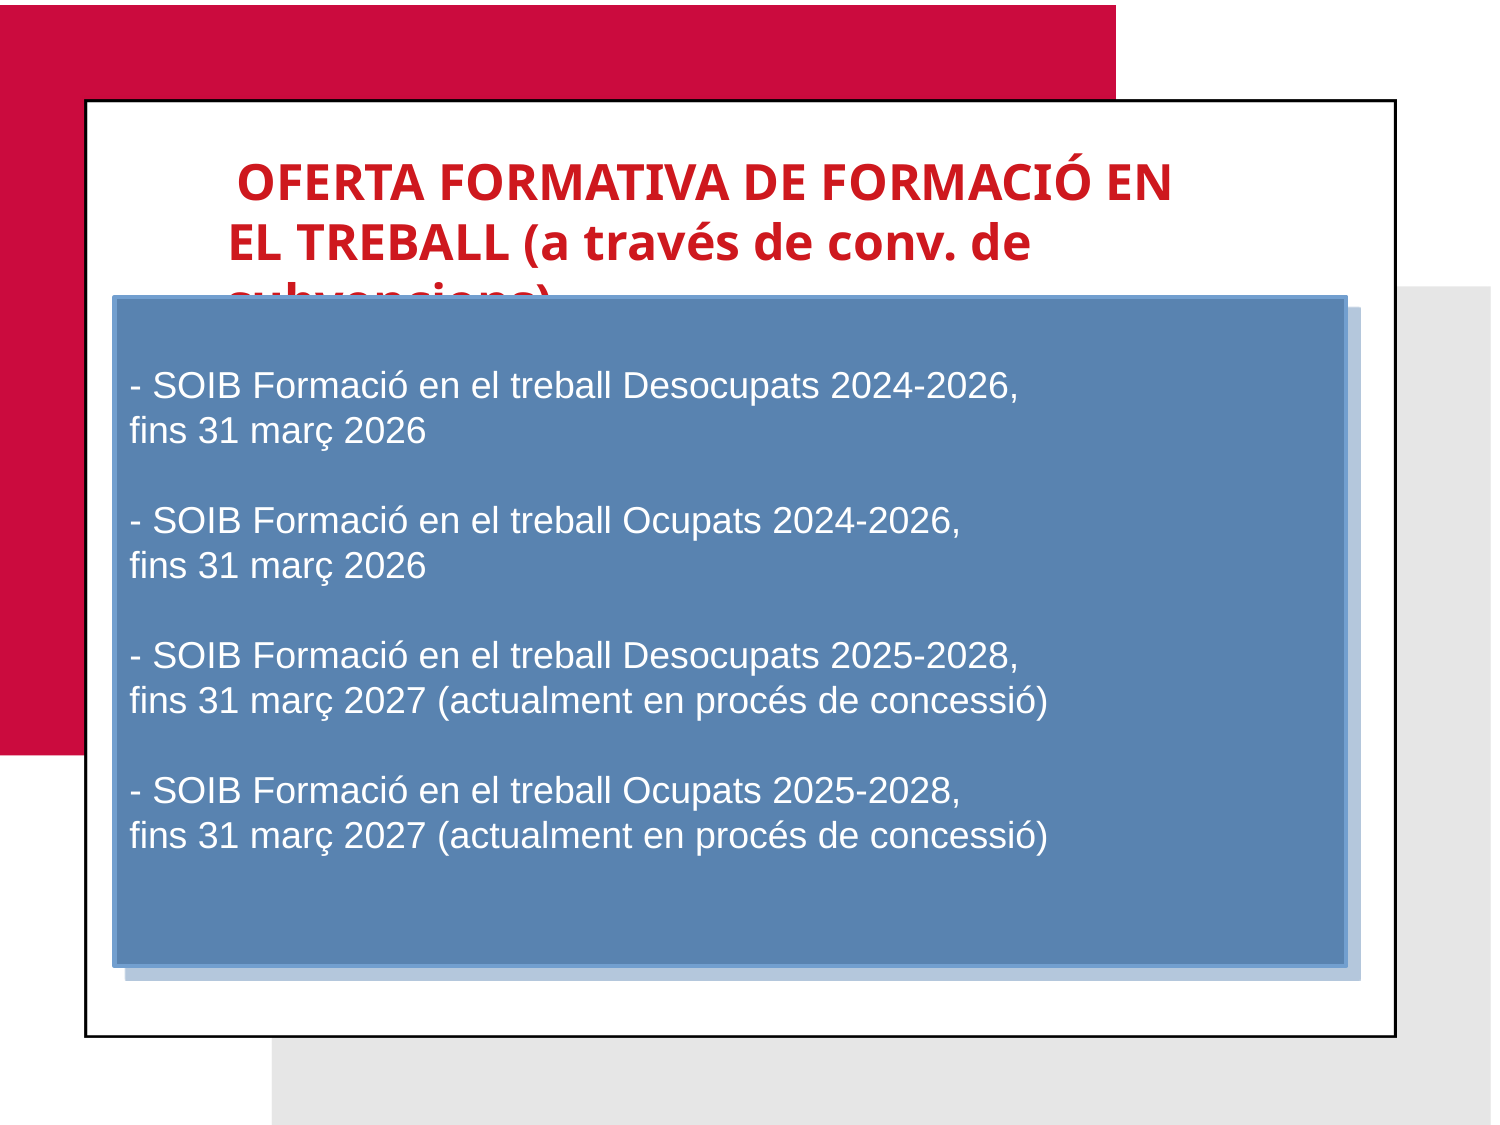

OFERTA FORMATIVA DE FORMACIÓ EN EL TREBALL (a través de conv. de subvencions)
- SOIB Formació en el treball Desocupats 2024-2026,
fins 31 març 2026
- SOIB Formació en el treball Ocupats 2024-2026,
fins 31 març 2026
- SOIB Formació en el treball Desocupats 2025-2028,
fins 31 març 2027 (actualment en procés de concessió)
- SOIB Formació en el treball Ocupats 2025-2028,
fins 31 març 2027 (actualment en procés de concessió)